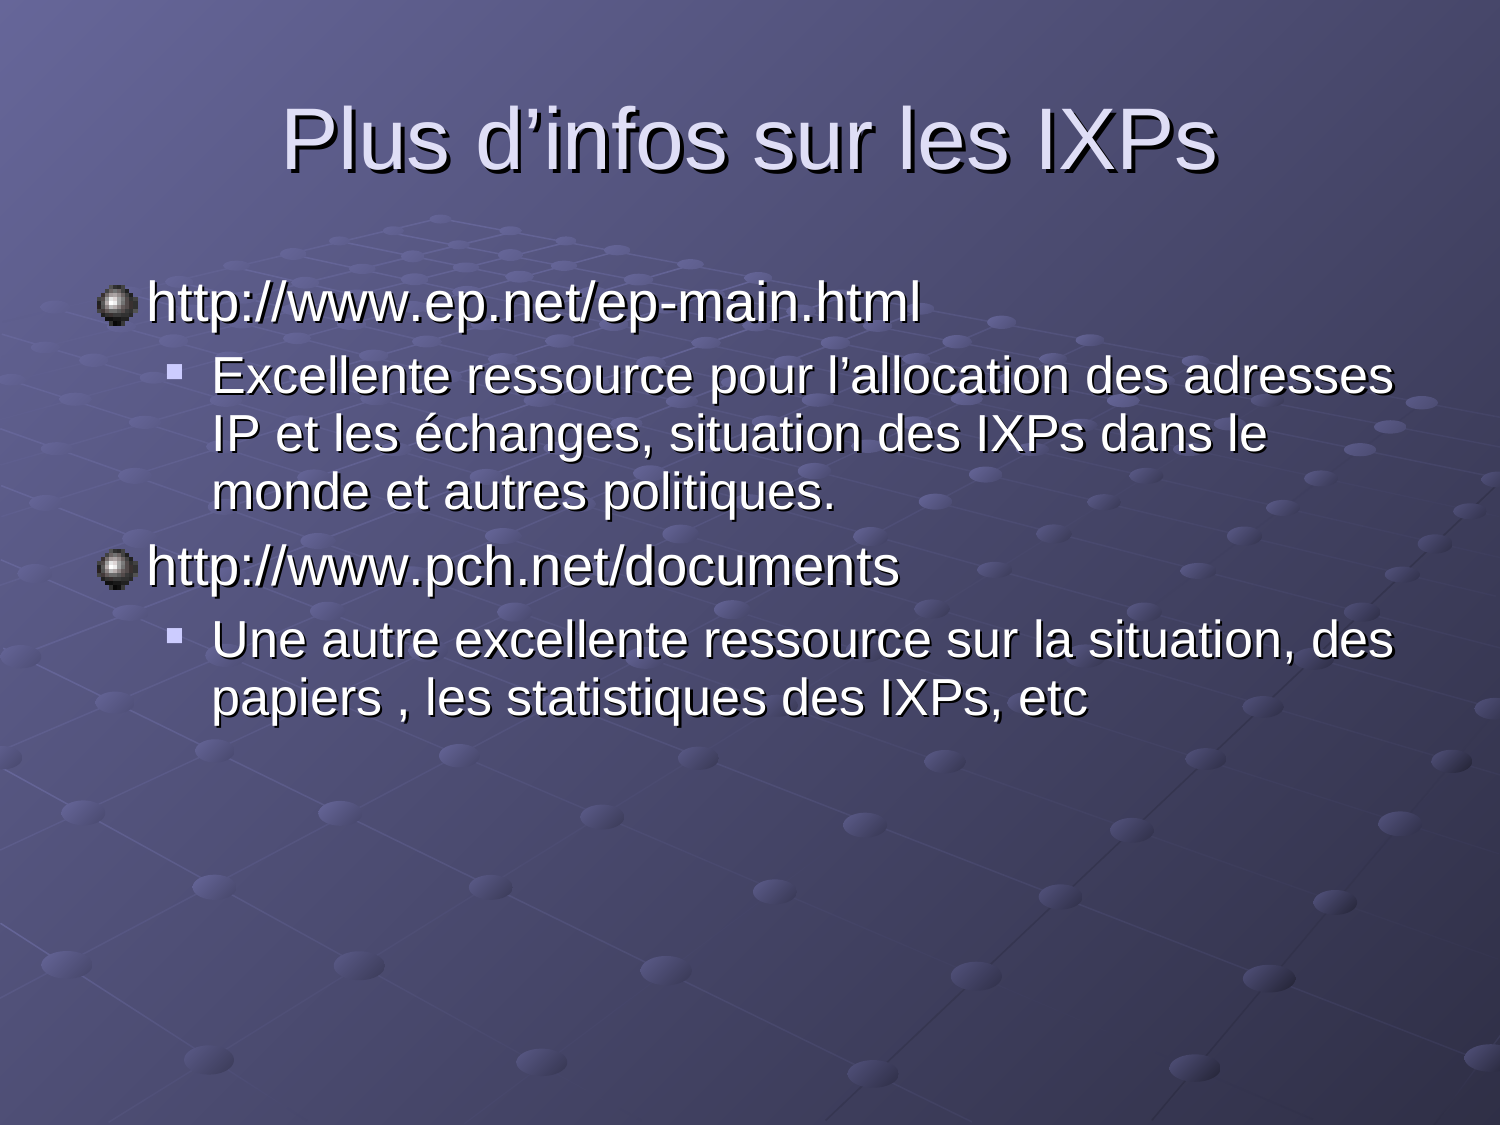

# Plus d’infos sur les IXPs
http://www.ep.net/ep-main.html
Excellente ressource pour l’allocation des adresses IP et les échanges, situation des IXPs dans le monde et autres politiques.
http://www.pch.net/documents
Une autre excellente ressource sur la situation, des papiers , les statistiques des IXPs, etc